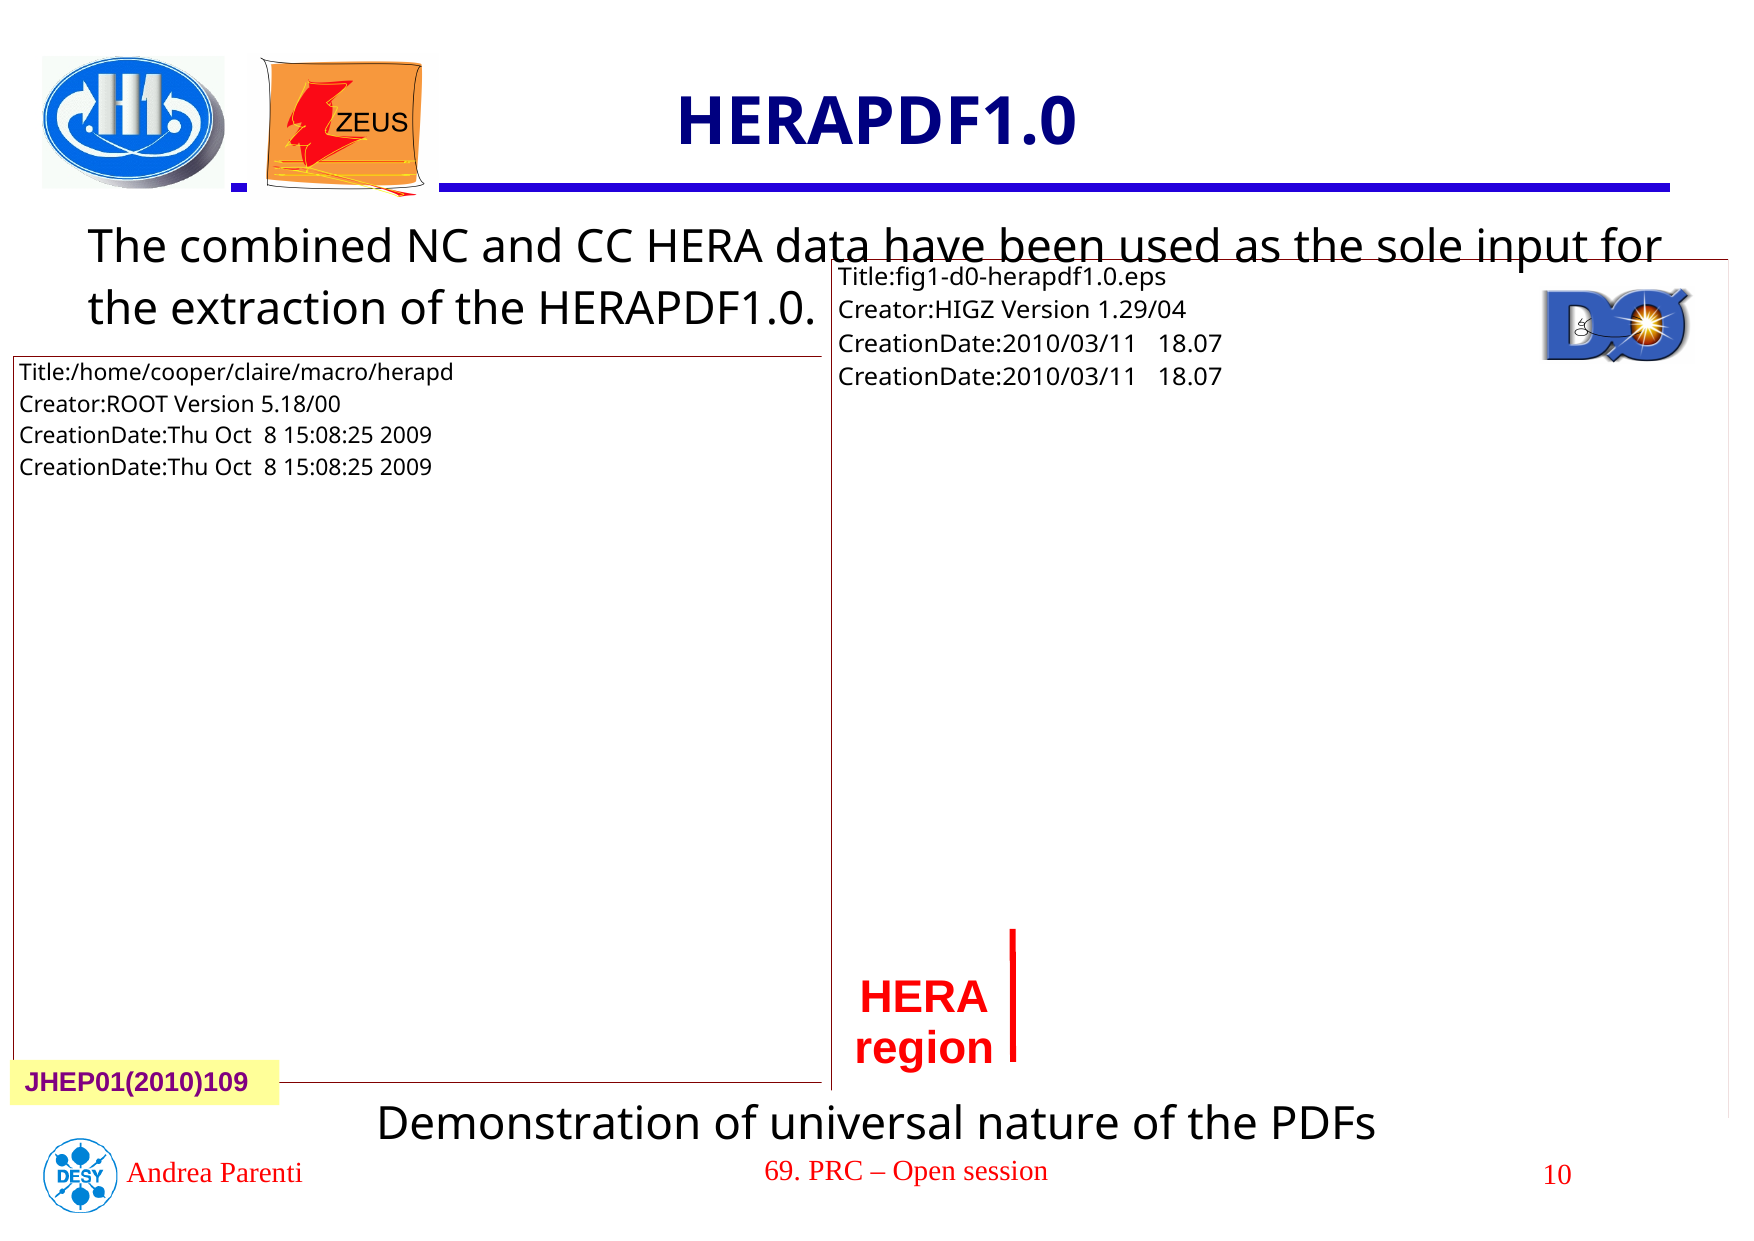

HERAPDF1.0
# The combined NC and CC HERA data have been used as the sole input for the extraction of the HERAPDF1.0.
HERA
region
JHEP01(2010)109
Demonstration of universal nature of the PDFs